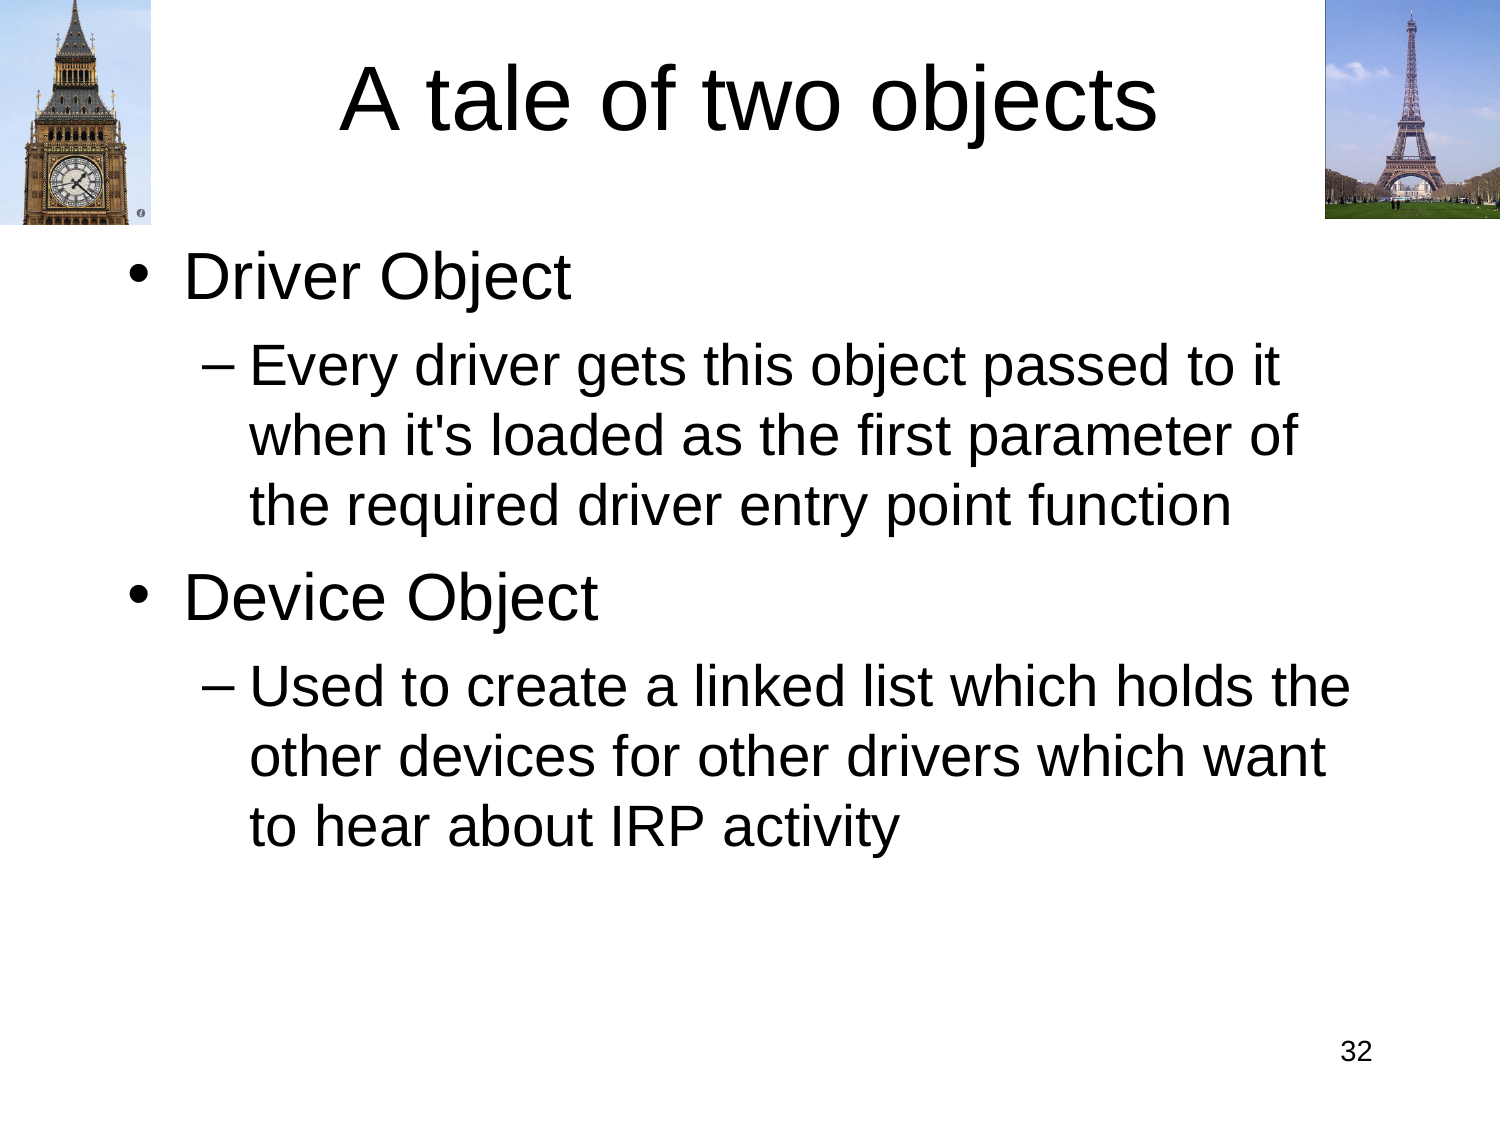

# A tale of two objects
Driver Object
Every driver gets this object passed to it when it's loaded as the first parameter of the required driver entry point function
Device Object
Used to create a linked list which holds the other devices for other drivers which want to hear about IRP activity